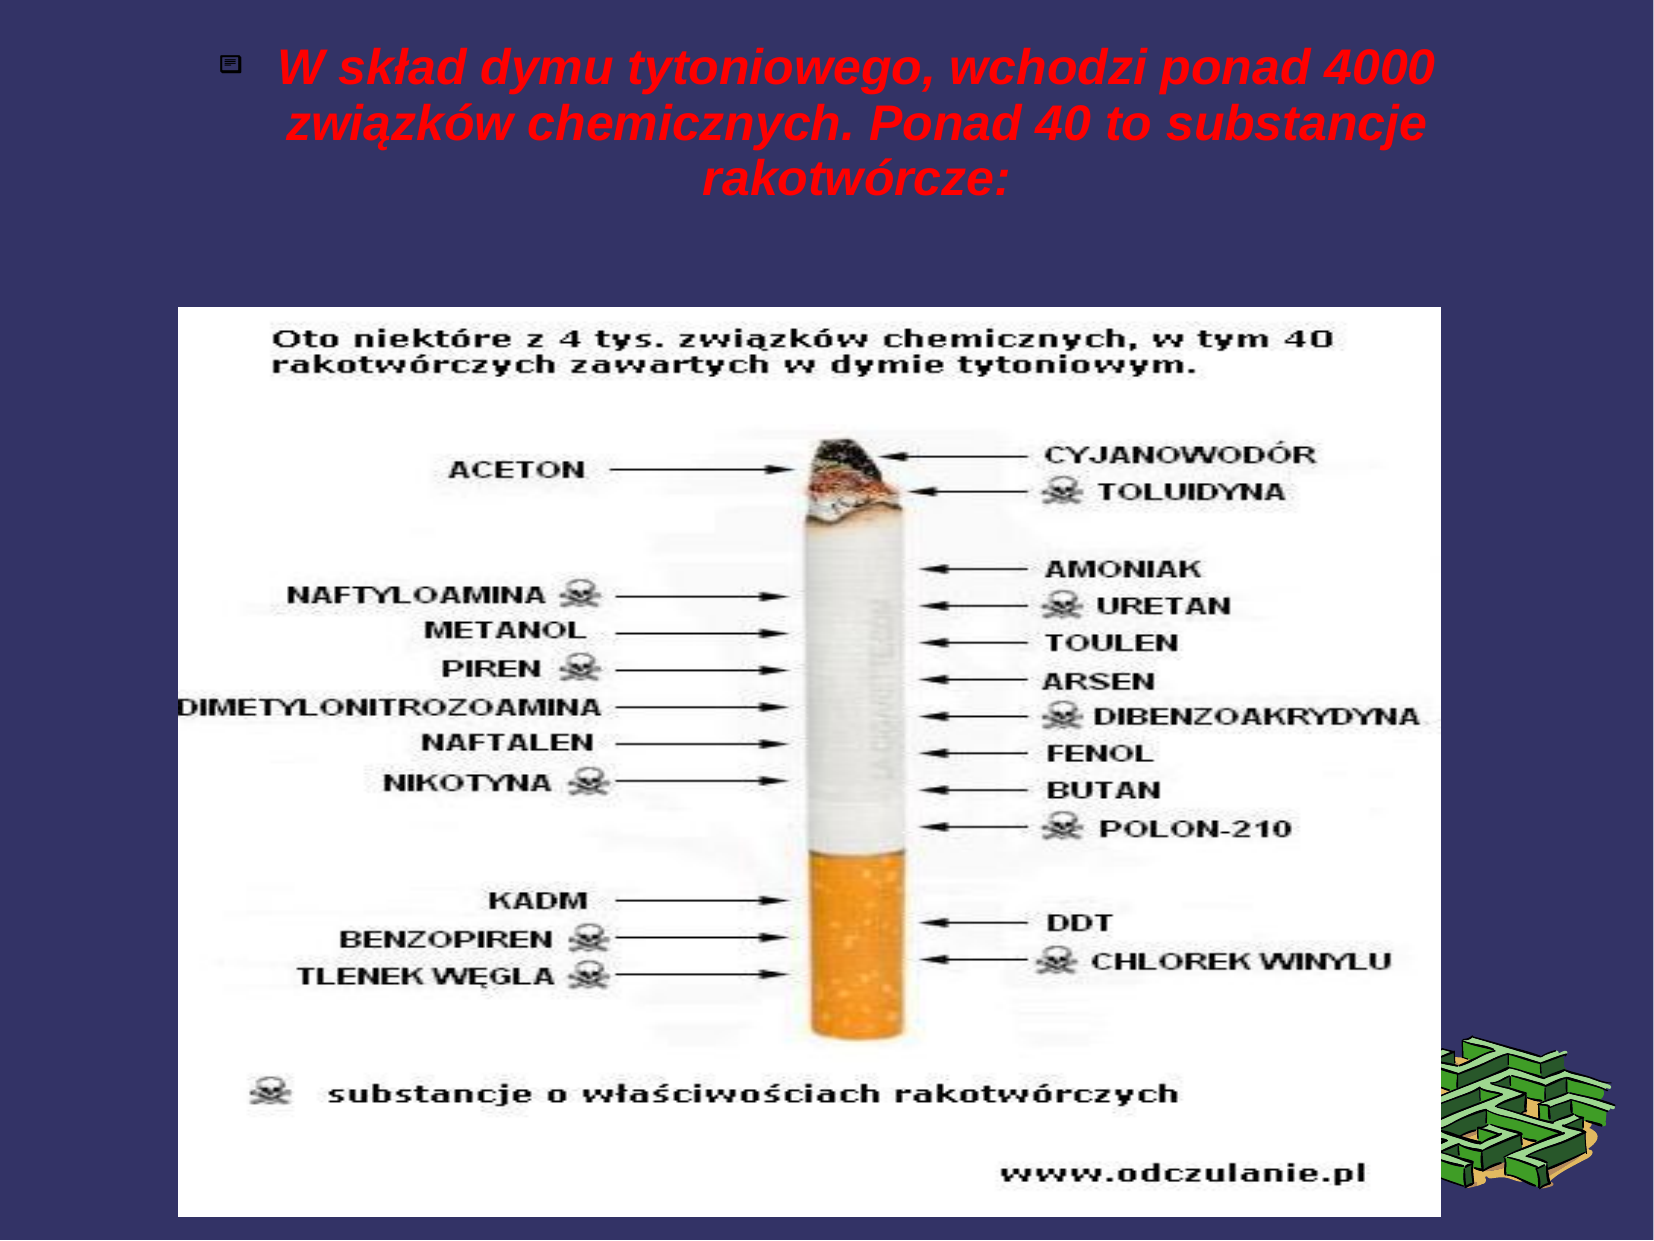

# W skład dymu tytoniowego, wchodzi ponad 4000 związków chemicznych. Ponad 40 to substancje rakotwórcze: